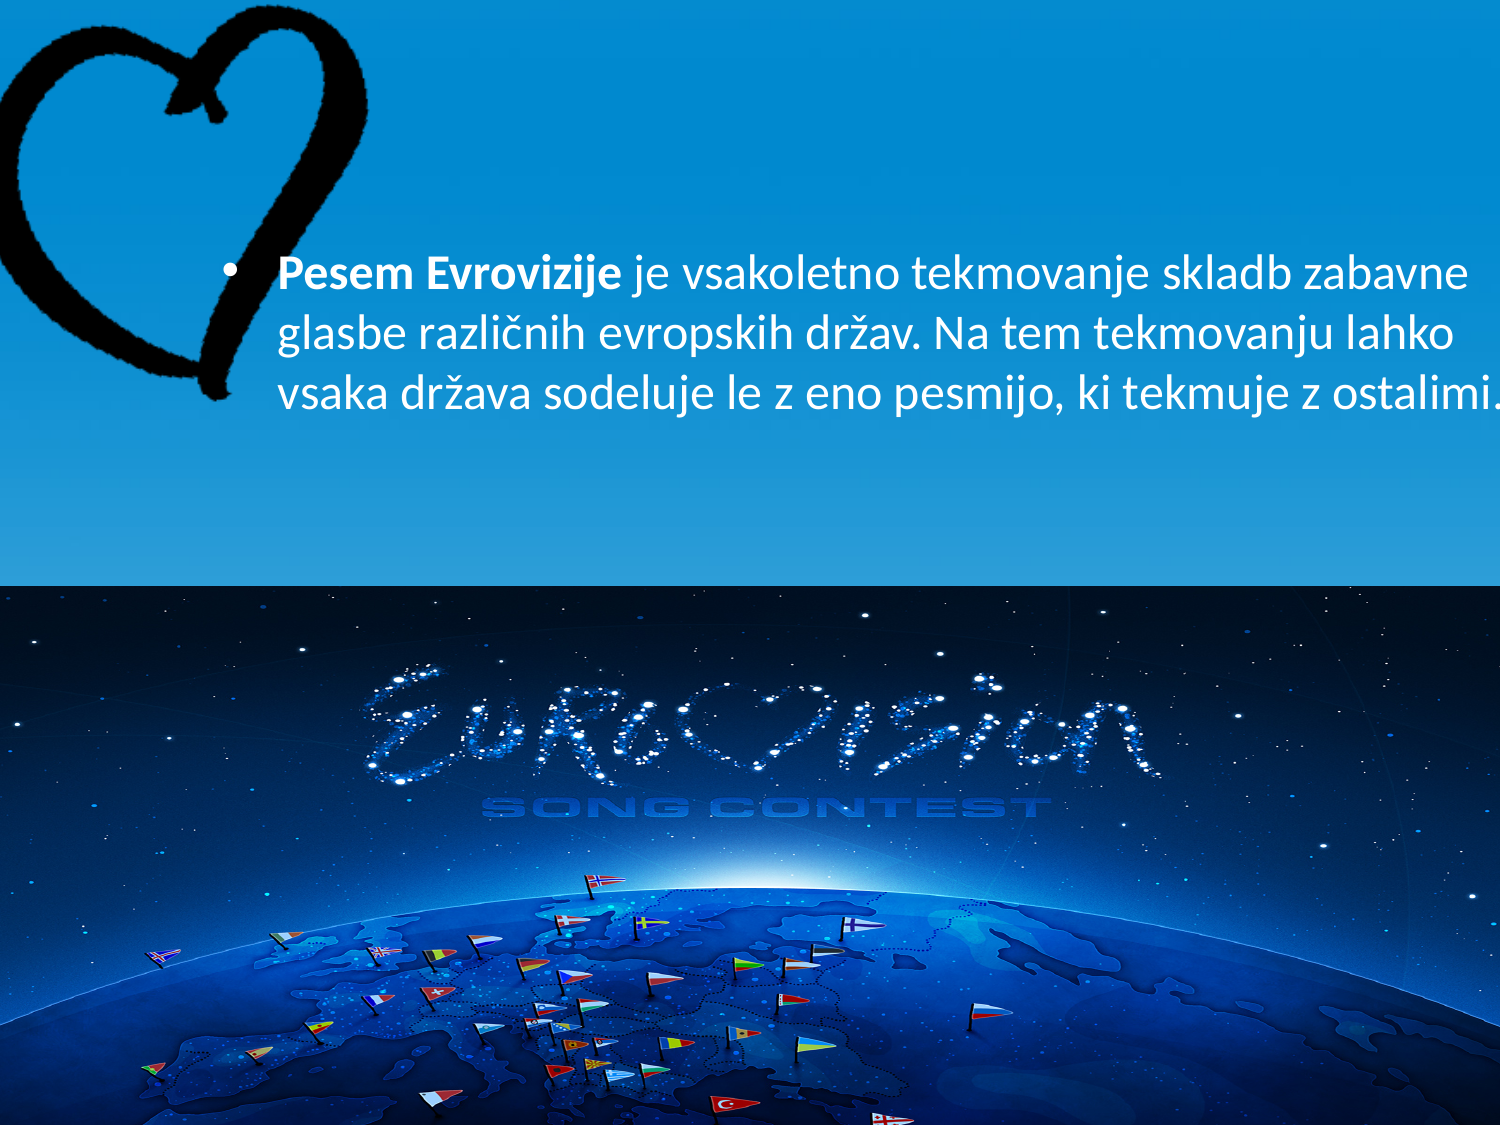

#
Pesem Evrovizije je vsakoletno tekmovanje skladb zabavne glasbe različnih evropskih držav. Na tem tekmovanju lahko vsaka država sodeluje le z eno pesmijo, ki tekmuje z ostalimi.